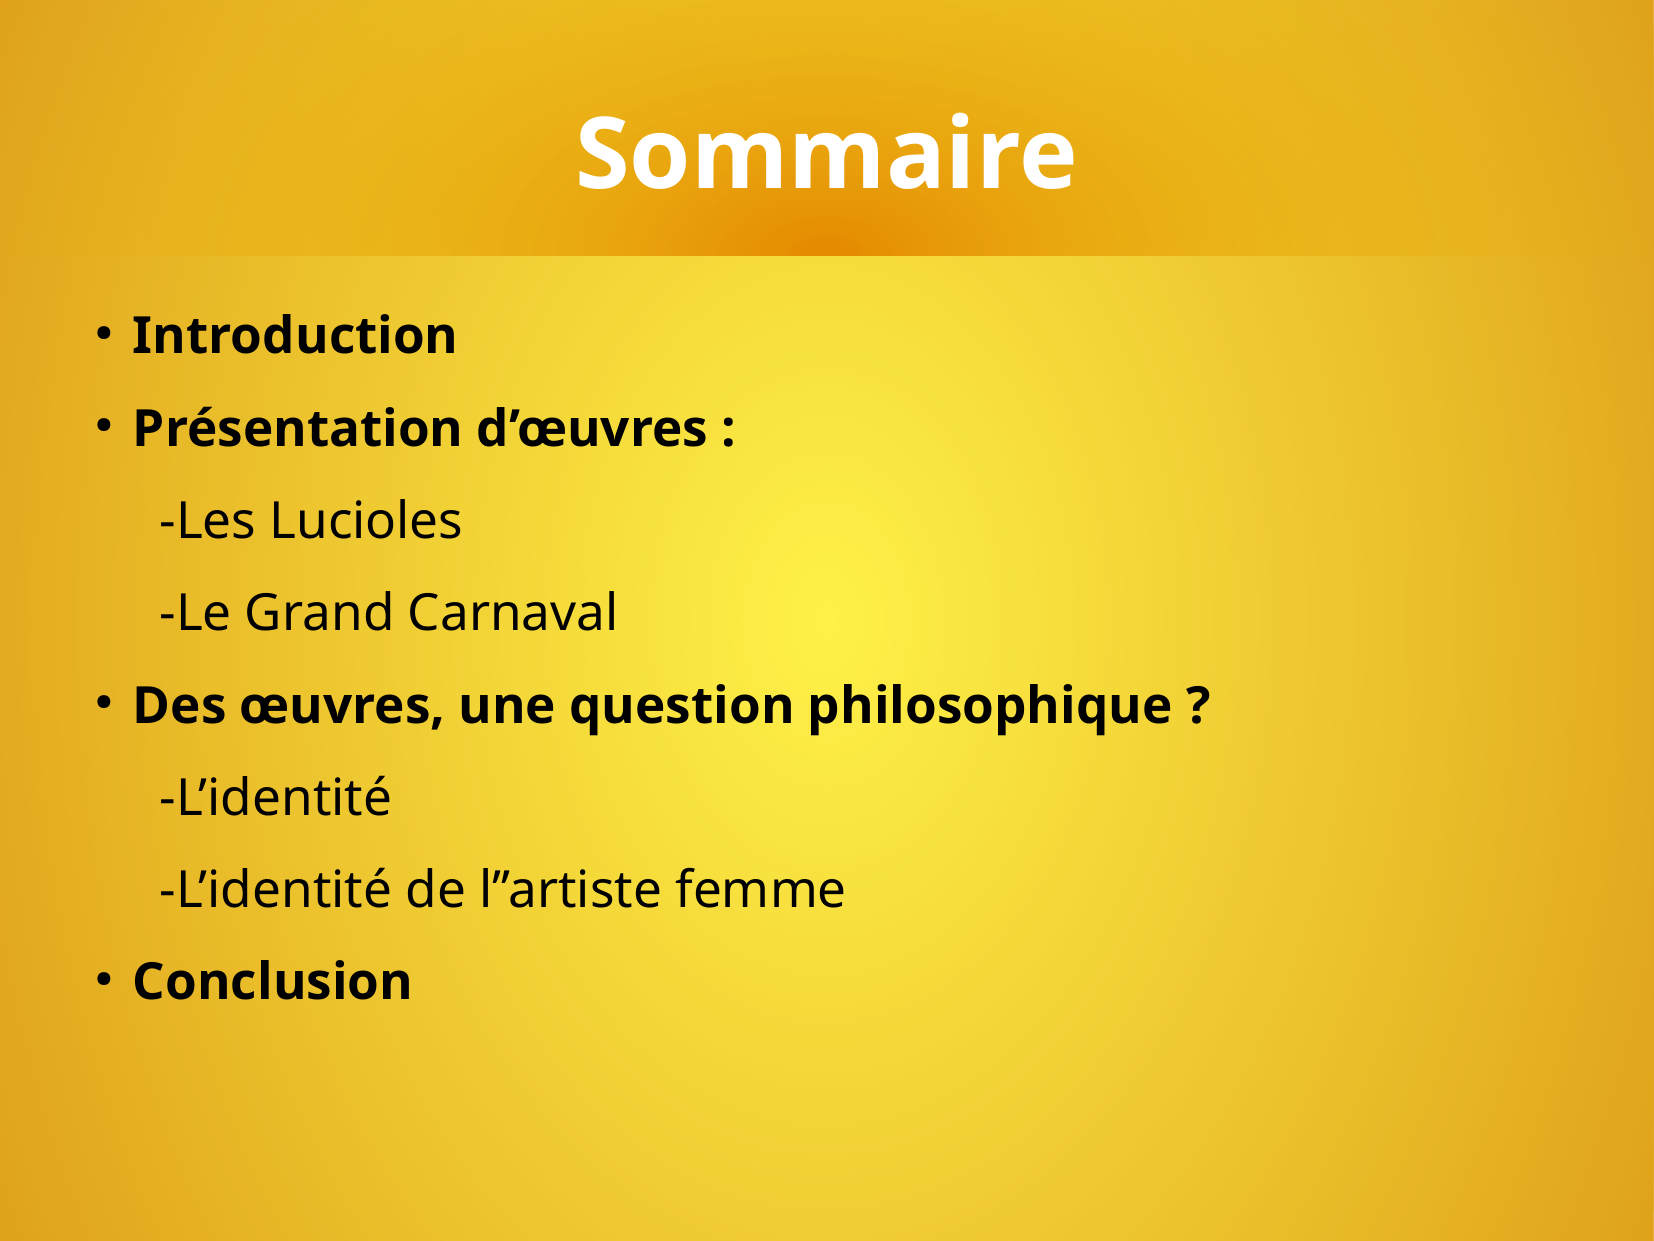

# Sommaire
Introduction
Présentation d’œuvres :
 -Les Lucioles
 -Le Grand Carnaval
Des œuvres, une question philosophique ?
 -L’identité
 -L’identité de l’’artiste femme
Conclusion